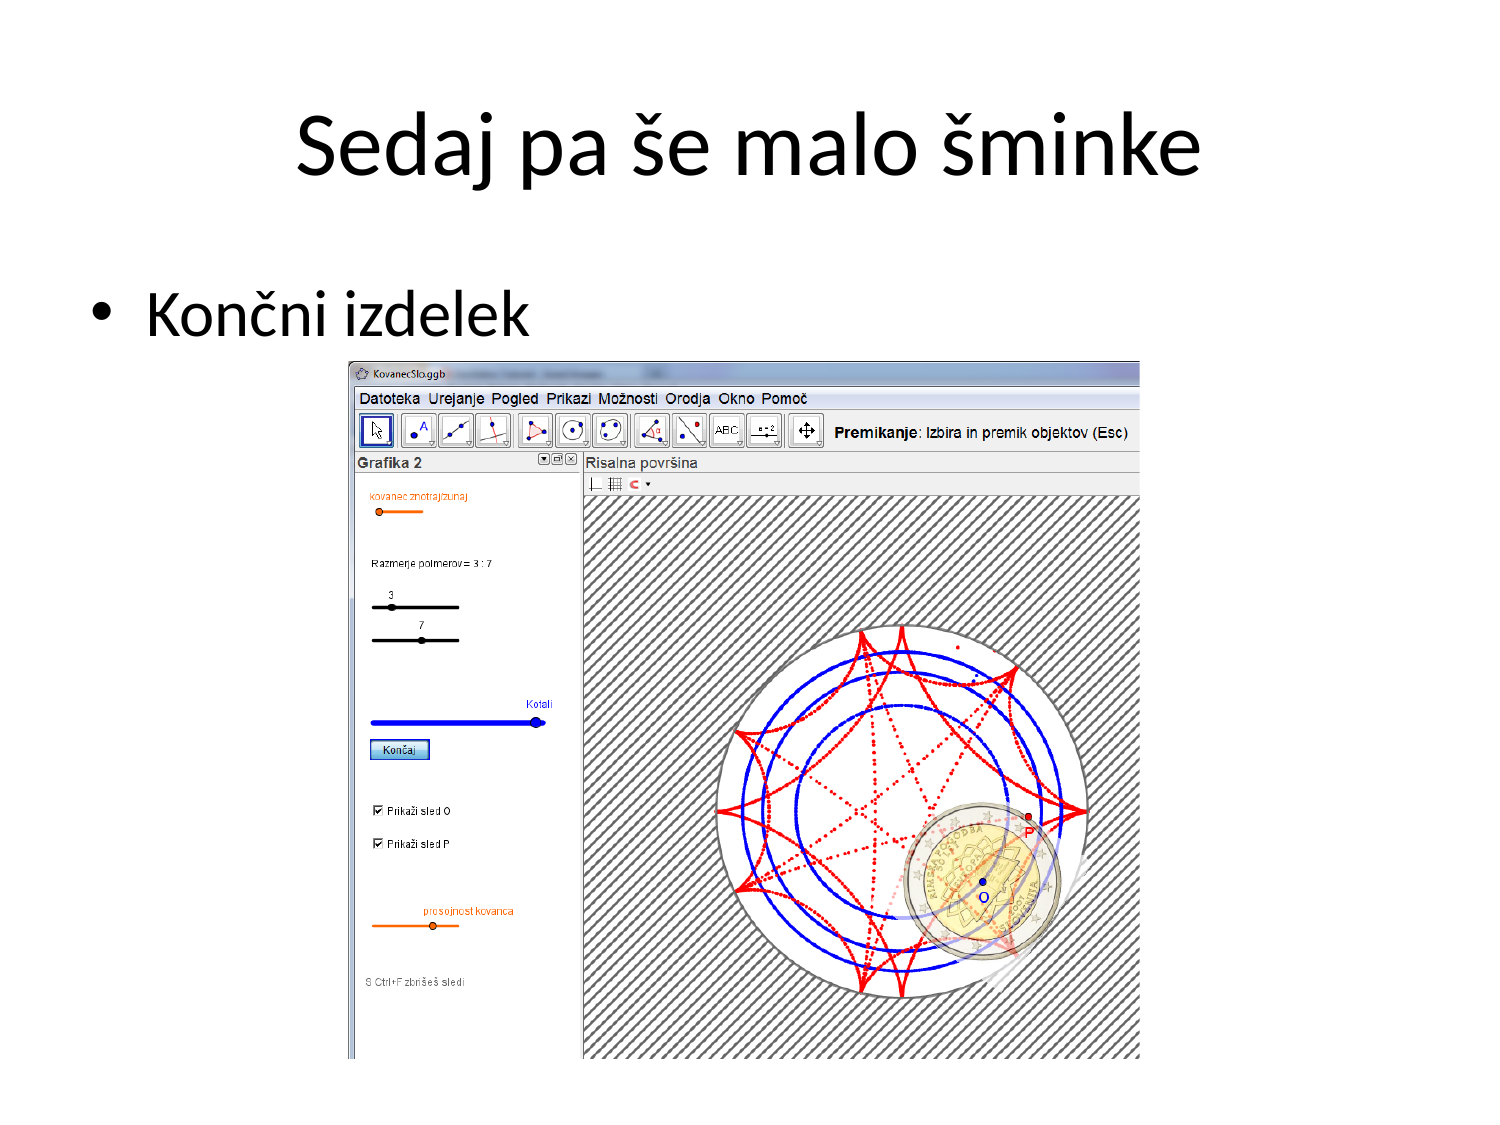

# Sedaj pa še malo šminke
Končni izdelek